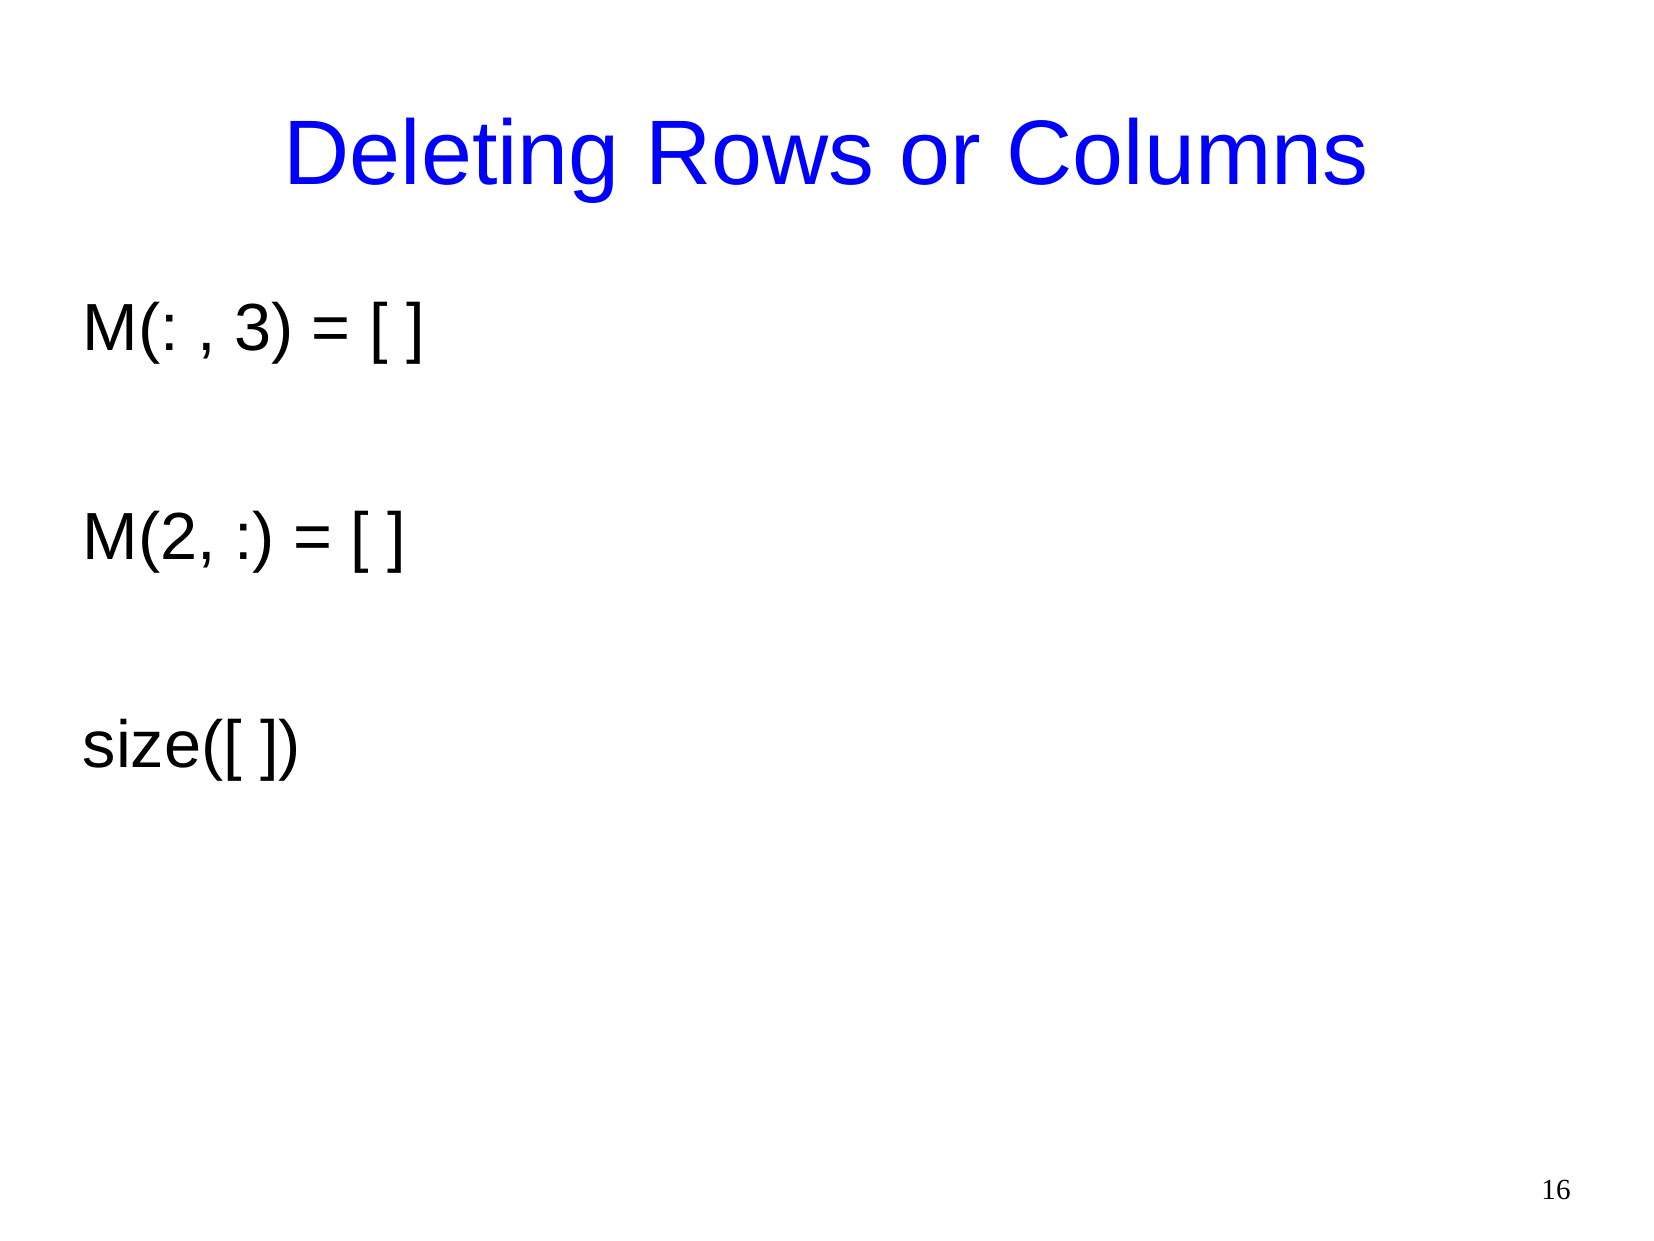

# Deleting Rows or Columns
M(: , 3) = [ ]
M(2, :) = [ ]
size([ ])
16